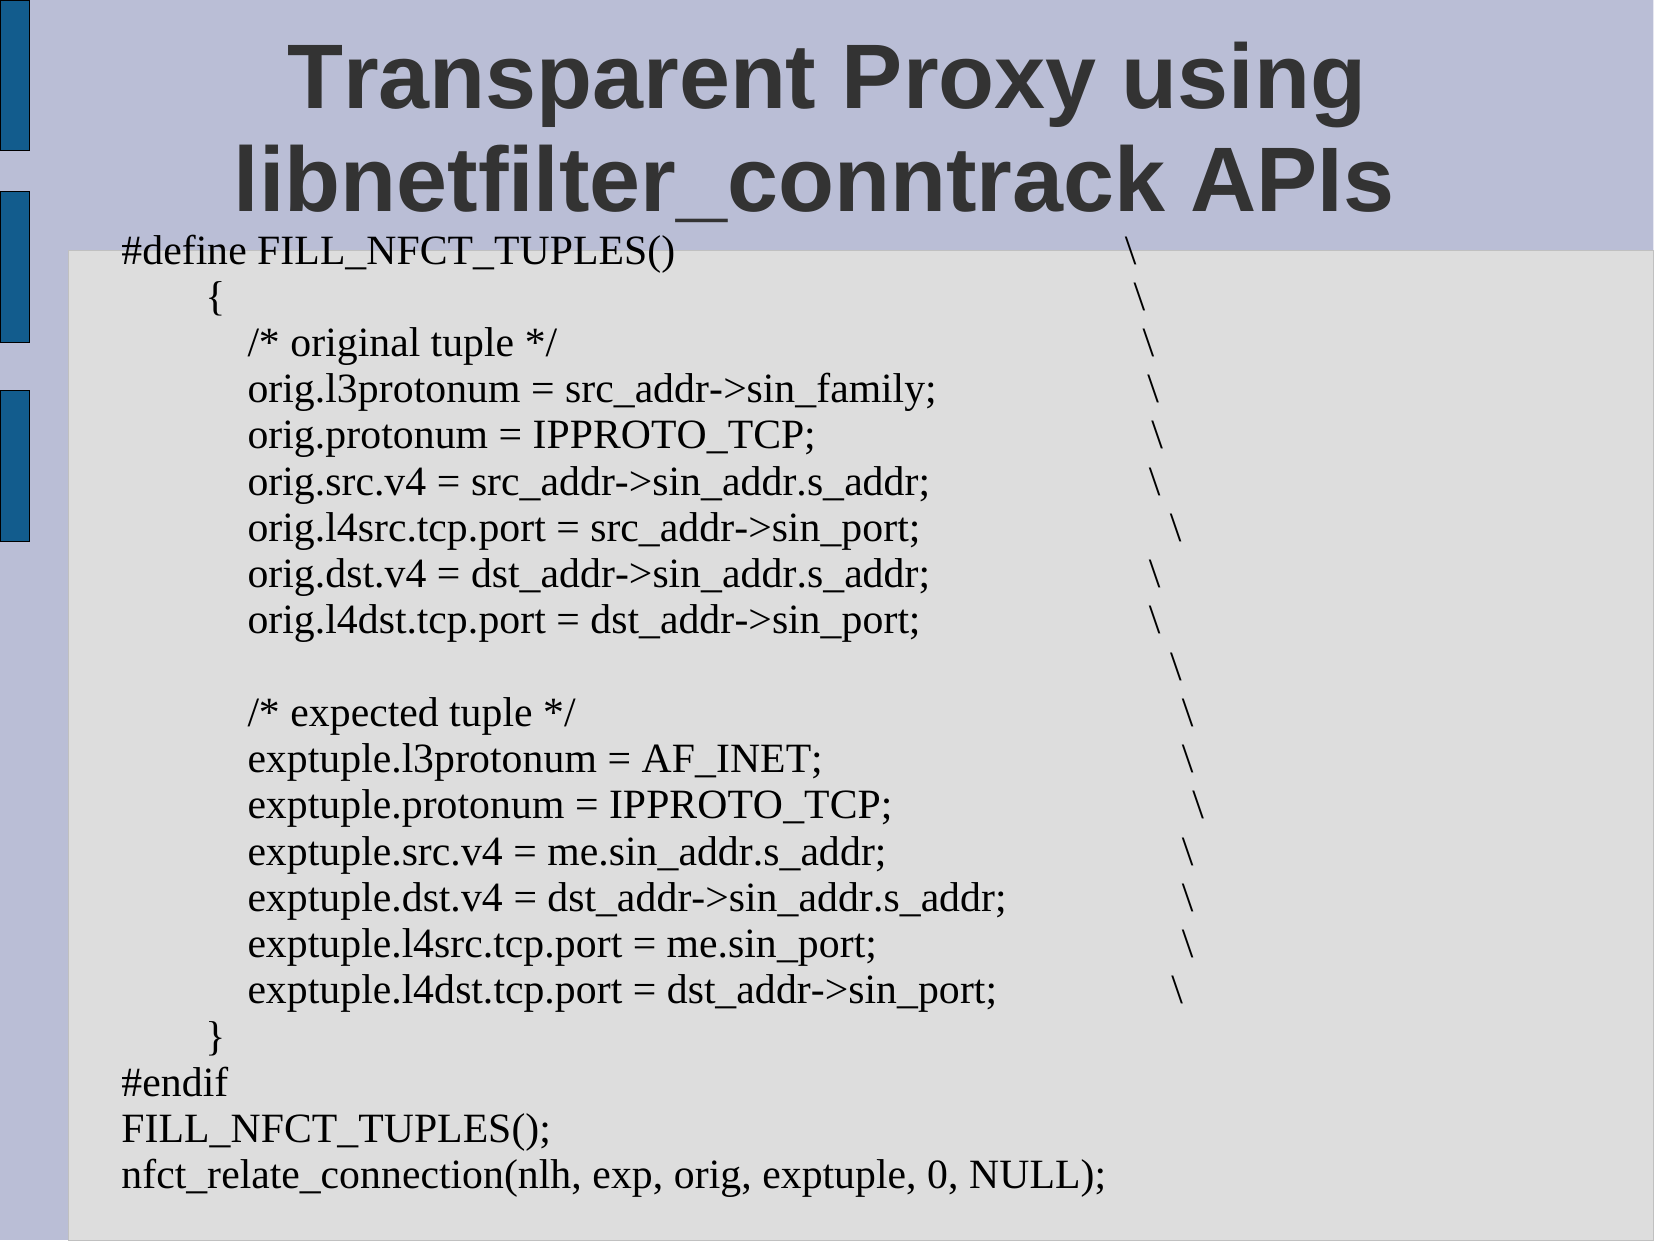

# Transparent Proxy using libnetfilter_conntrack APIs
#define FILL_NFCT_TUPLES() 	 \
 {					 		 \
 /* original tuple */ 				 \
 orig.l3protonum = src_addr->sin_family; 	 \
 orig.protonum = IPPROTO_TCP; \
 orig.src.v4 = src_addr->sin_addr.s_addr; 	 \
 orig.l4src.tcp.port = src_addr->sin_port; 		 \
 orig.dst.v4 = dst_addr->sin_addr.s_addr; 		 \
 orig.l4dst.tcp.port = dst_addr->sin_port; 		 \
 						 \
 /* expected tuple */ 				 \
 exptuple.l3protonum = AF_INET; 		 \
 exptuple.protonum = IPPROTO_TCP; 		 \
 exptuple.src.v4 = me.sin_addr.s_addr; 		 \
 exptuple.dst.v4 = dst_addr->sin_addr.s_addr; 		 \
 exptuple.l4src.tcp.port = me.sin_port; 			 \
 exptuple.l4dst.tcp.port = dst_addr->sin_port; 		\
 }
#endif
FILL_NFCT_TUPLES();
nfct_relate_connection(nlh, exp, orig, exptuple, 0, NULL);